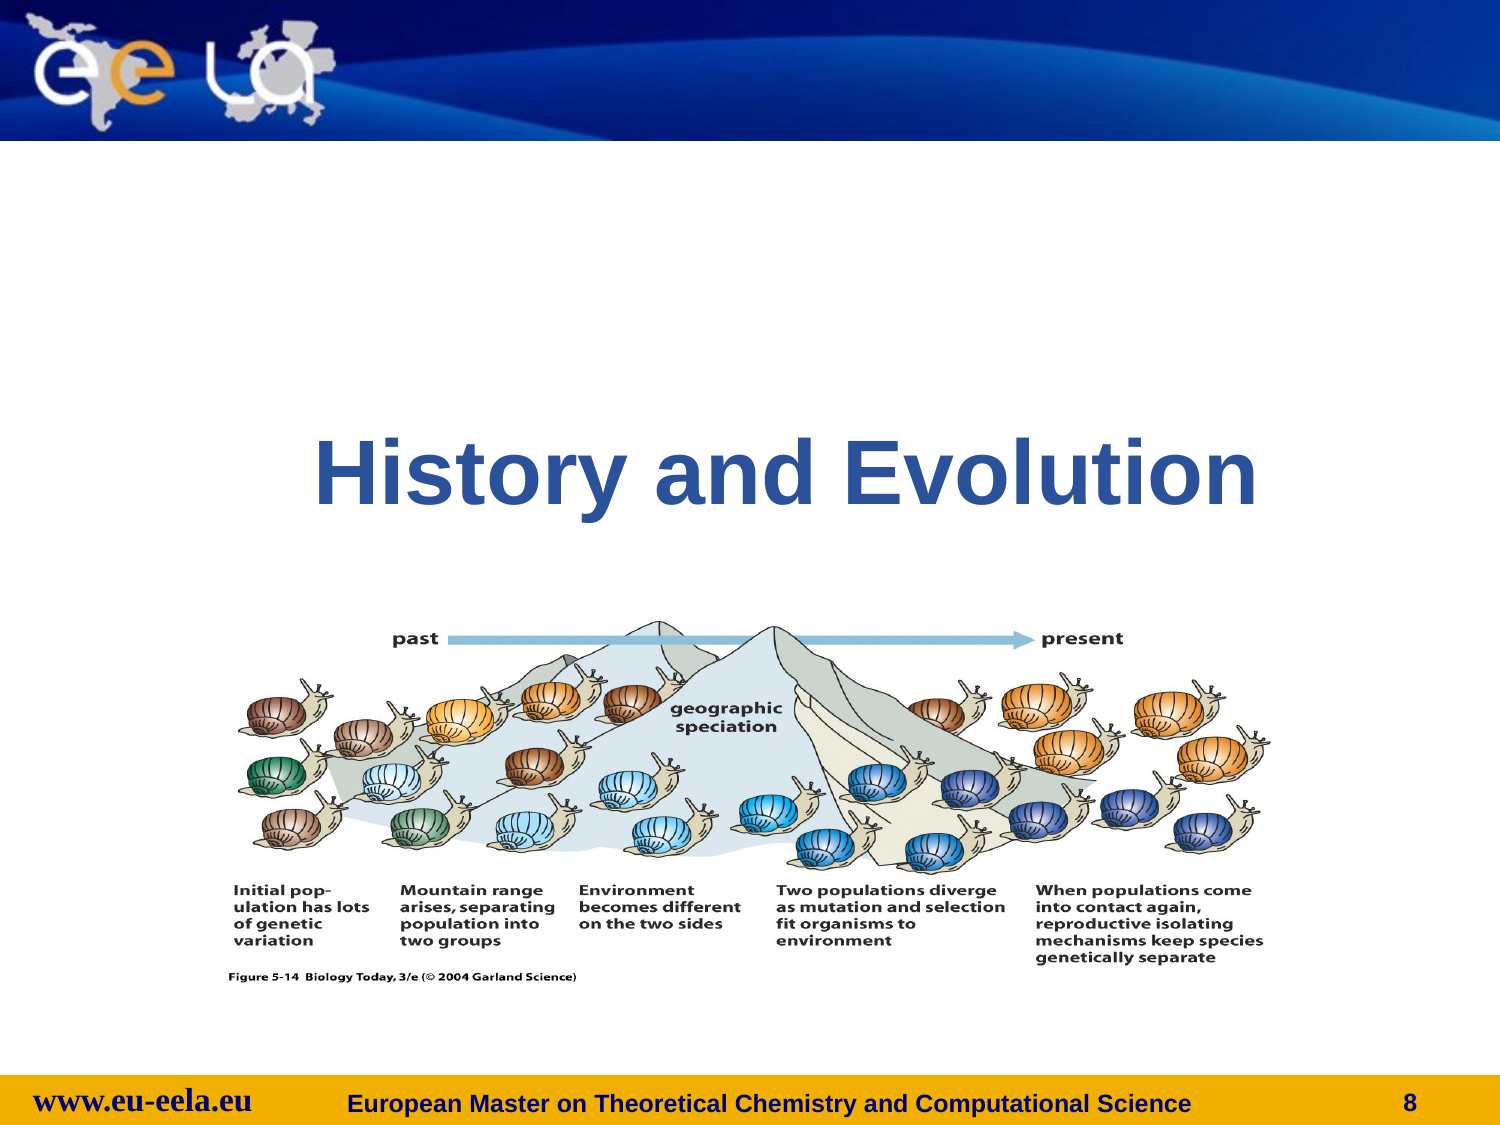

# History and Evolution
European Master on Theoretical Chemistry and Computational Science